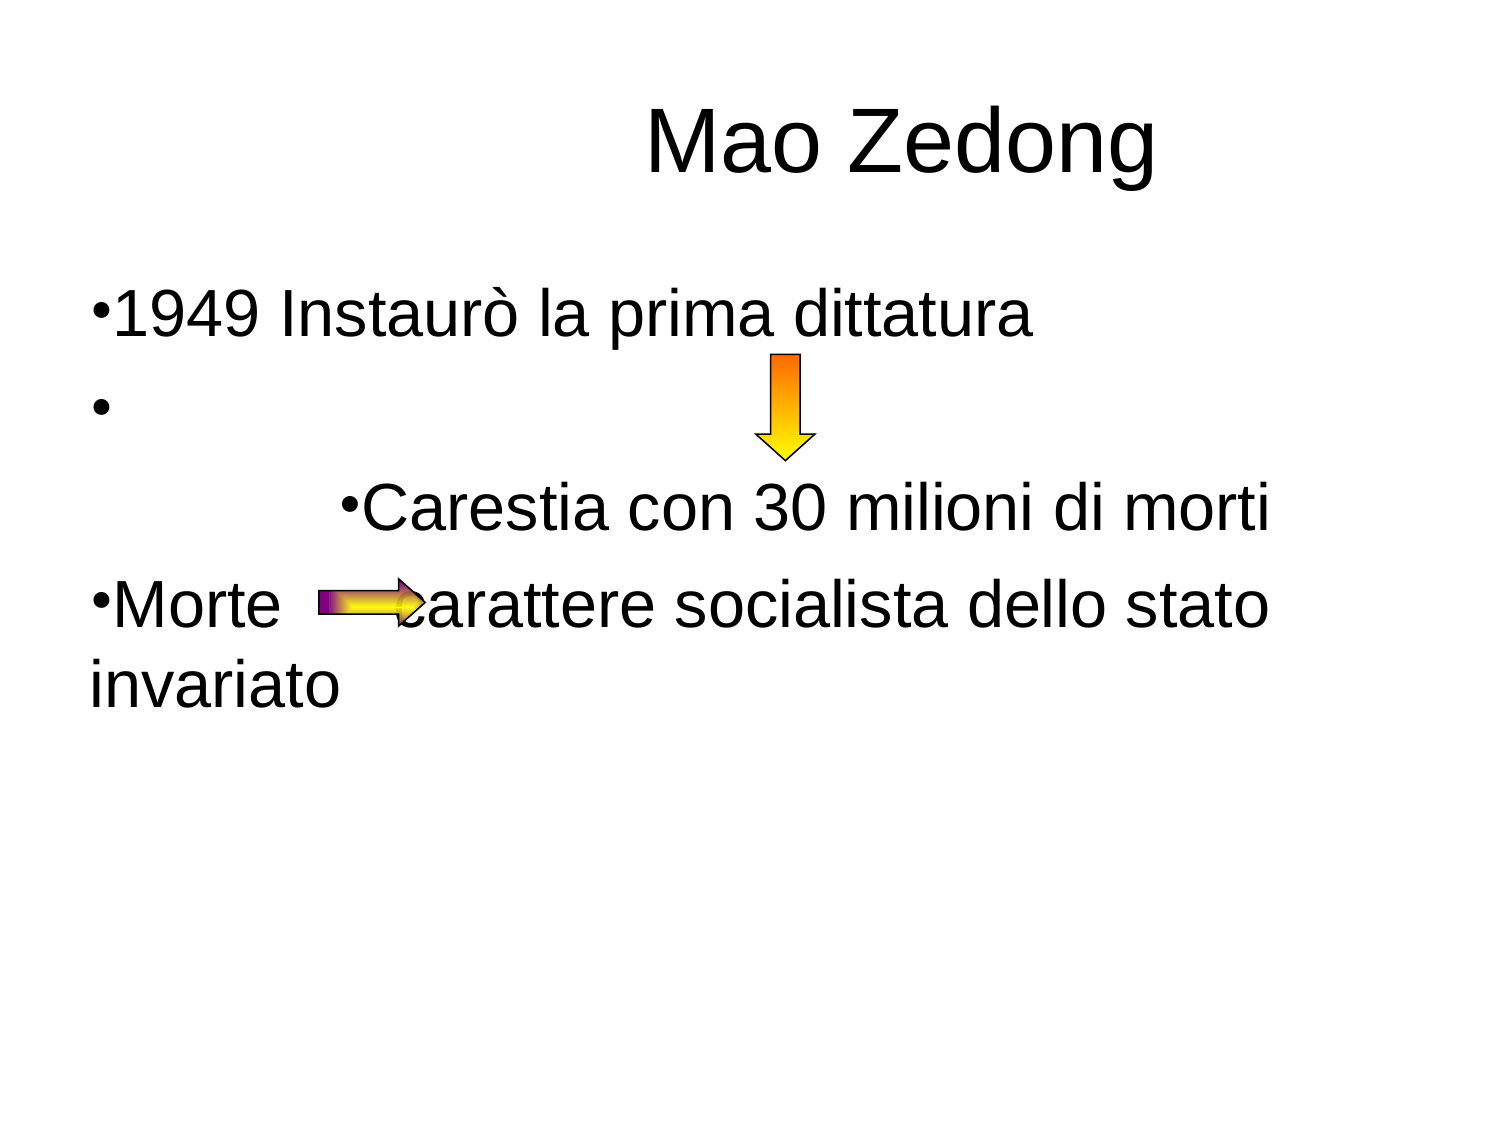

# Mao Zedong
1949 Instaurò la prima dittatura
Carestia con 30 milioni di morti
Morte carattere socialista dello stato invariato